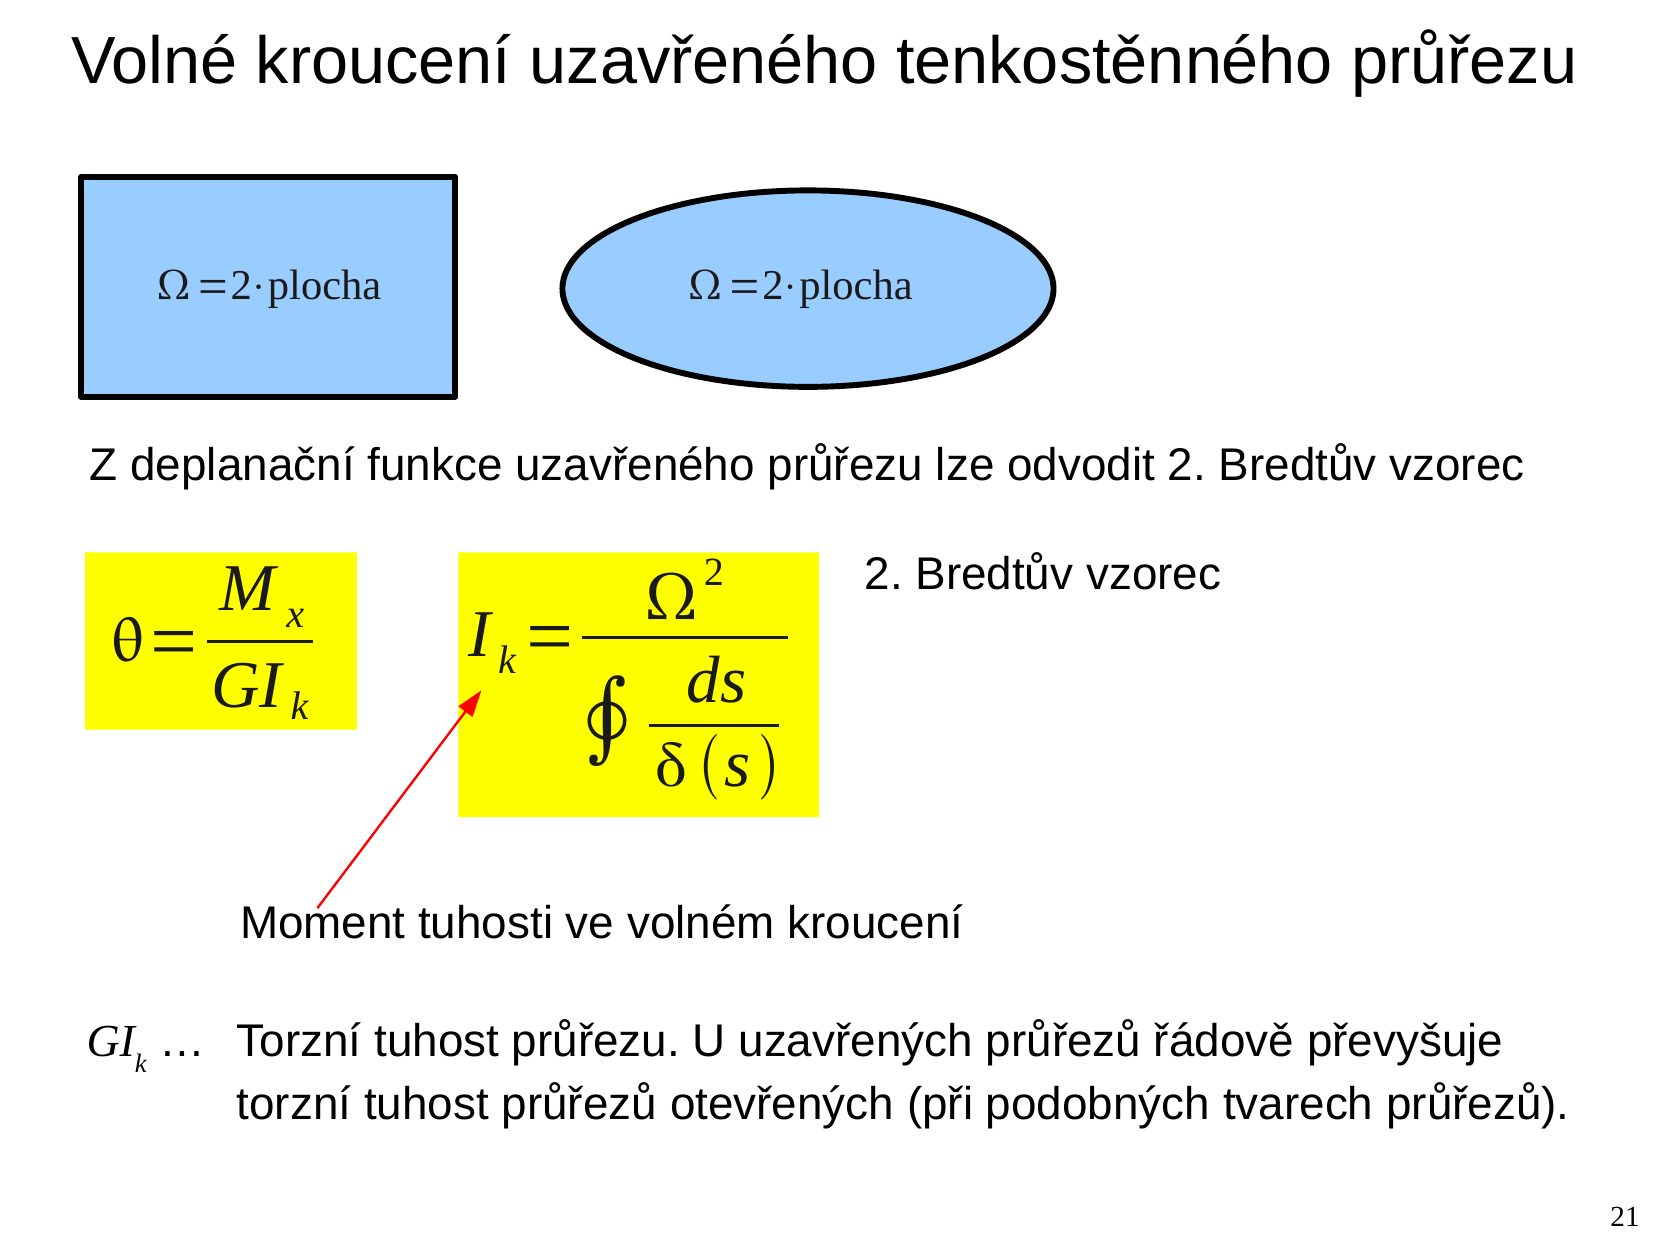

# Volné kroucení uzavřeného tenkostěnného průřezu
Z deplanační funkce uzavřeného průřezu lze odvodit 2. Bredtův vzorec
2. Bredtův vzorec
Moment tuhosti ve volném kroucení
GIk … 	Torzní tuhost průřezu. U uzavřených průřezů řádově převyšuje 			torzní tuhost průřezů otevřených (při podobných tvarech průřezů).
21